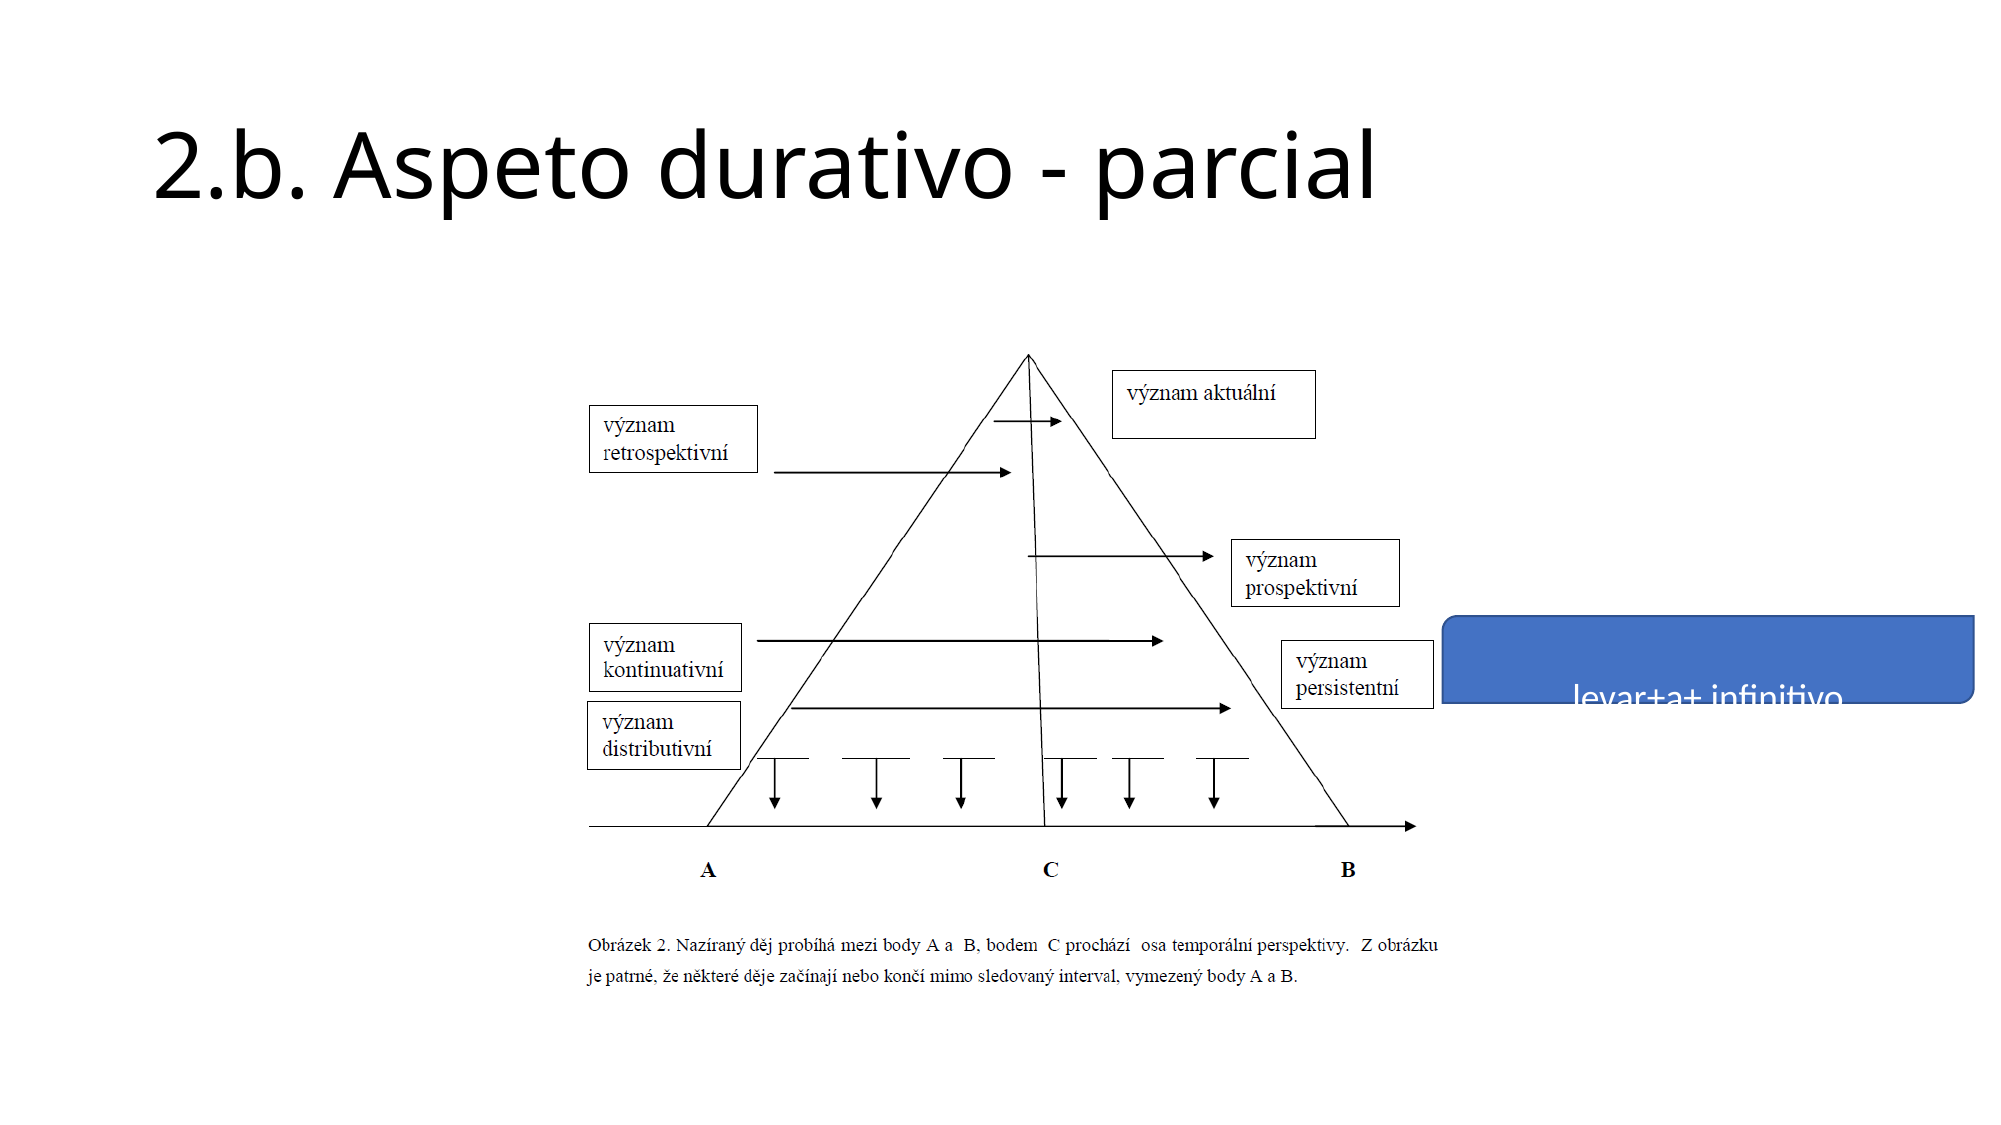

# 2.b. Aspeto durativo - parcial
levar+a+ infinitivo
levar+gerúndio